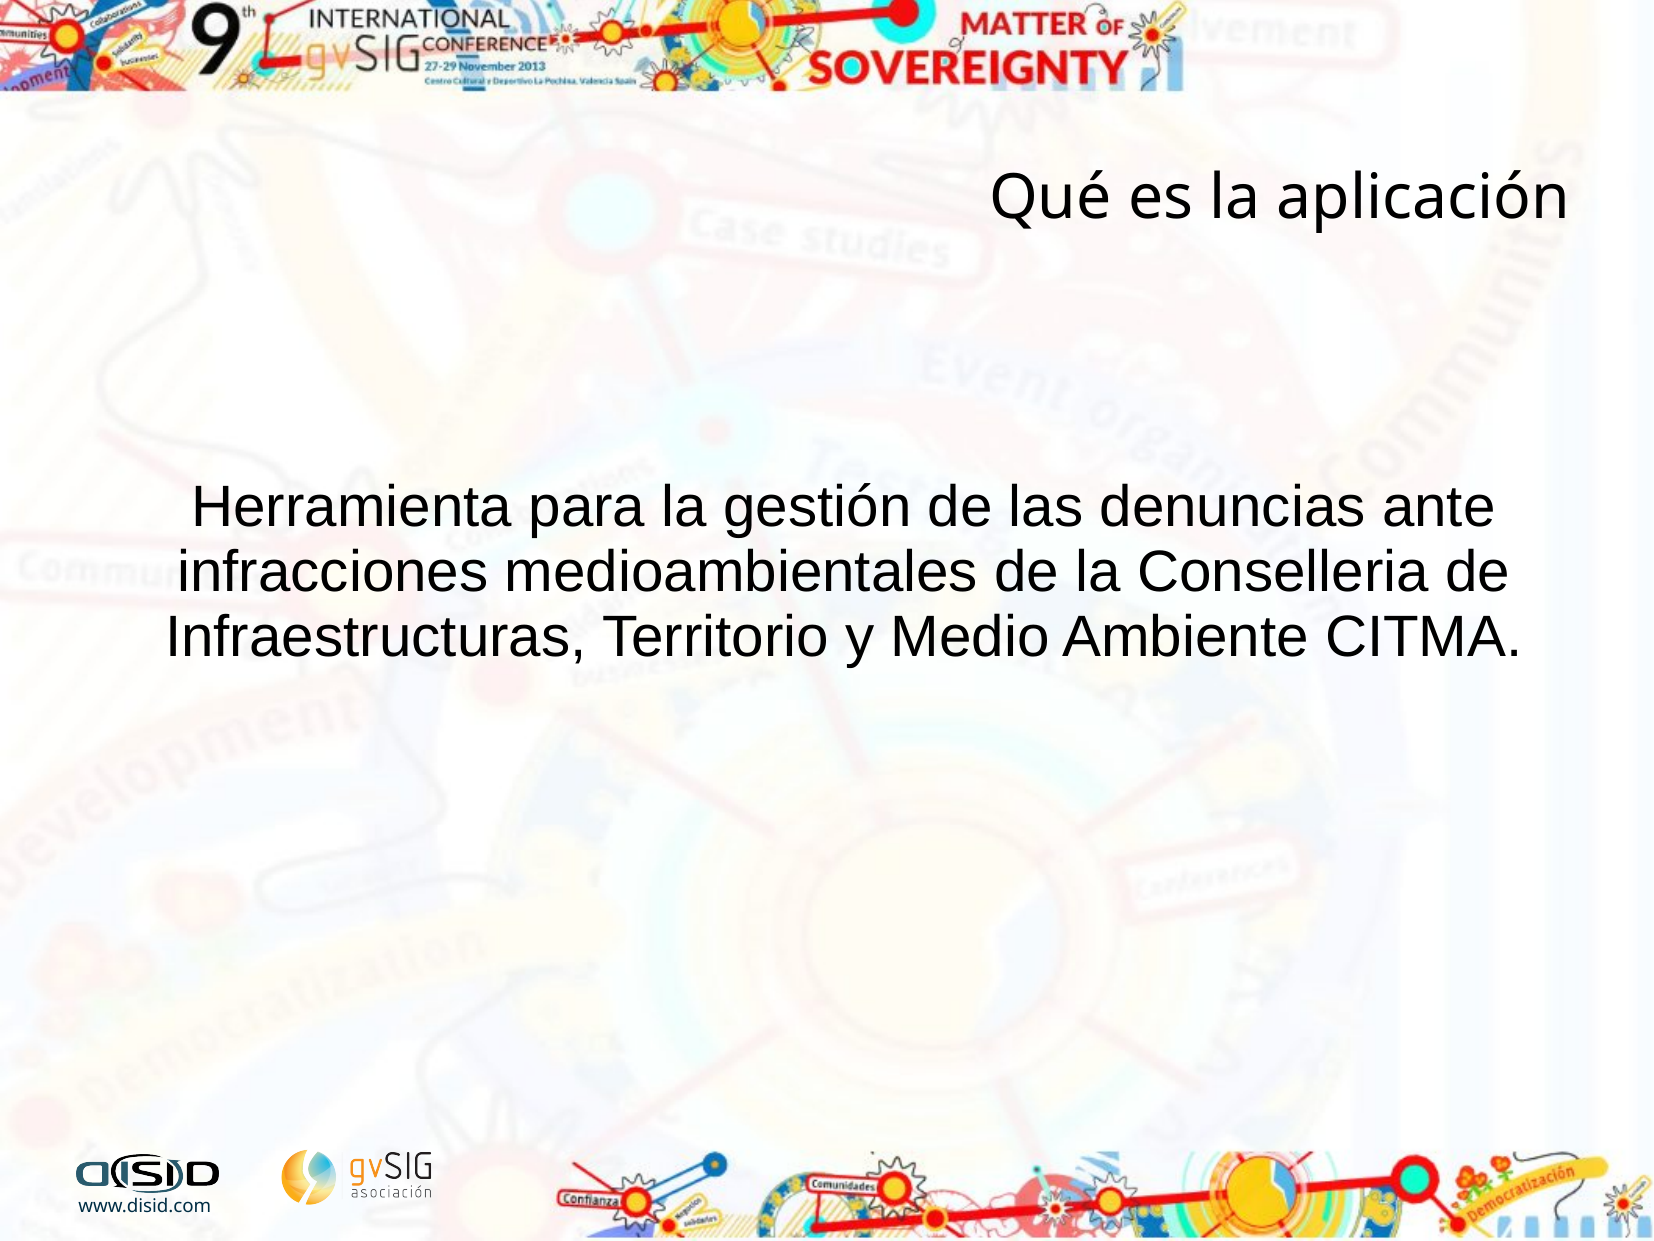

# Qué es la aplicación
Herramienta para la gestión de las denuncias ante infracciones medioambientales de la Conselleria de Infraestructuras, Territorio y Medio Ambiente CITMA.